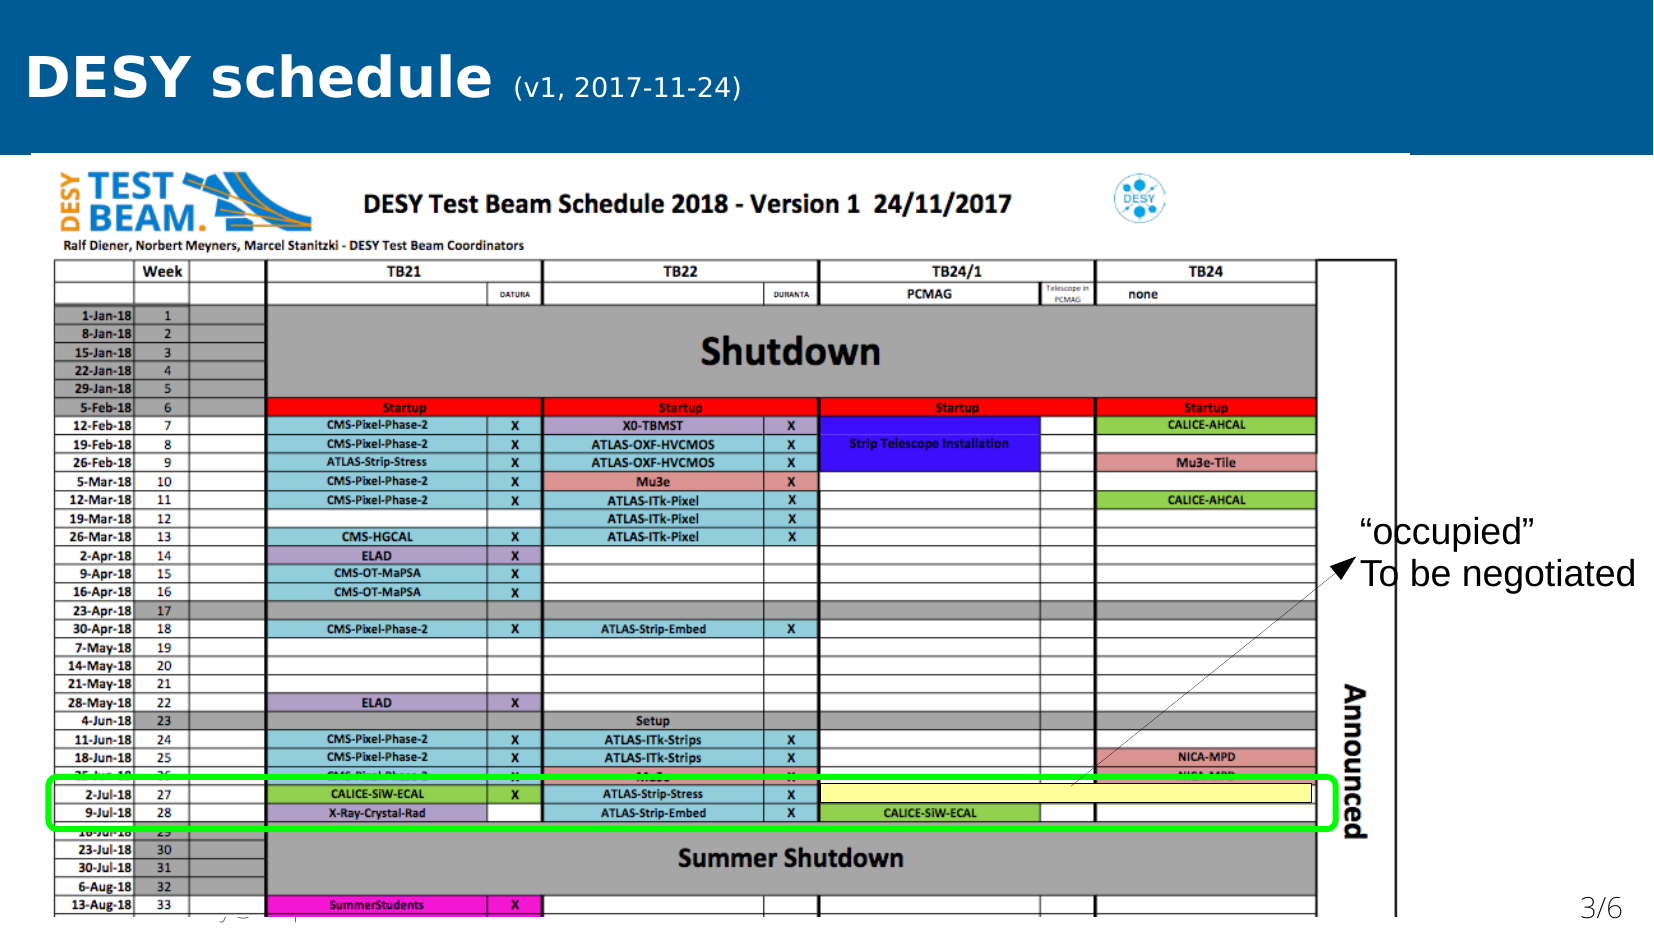

# DESY schedule (v1, 2017-11-24)
 http://particle-physics.desy.de/sites/site_particle-physics/content/e252106/e261123/infoboxContent289052/Testbeam_schedule2018v1_ger.pdf
“occupied”
To be negotiated
3